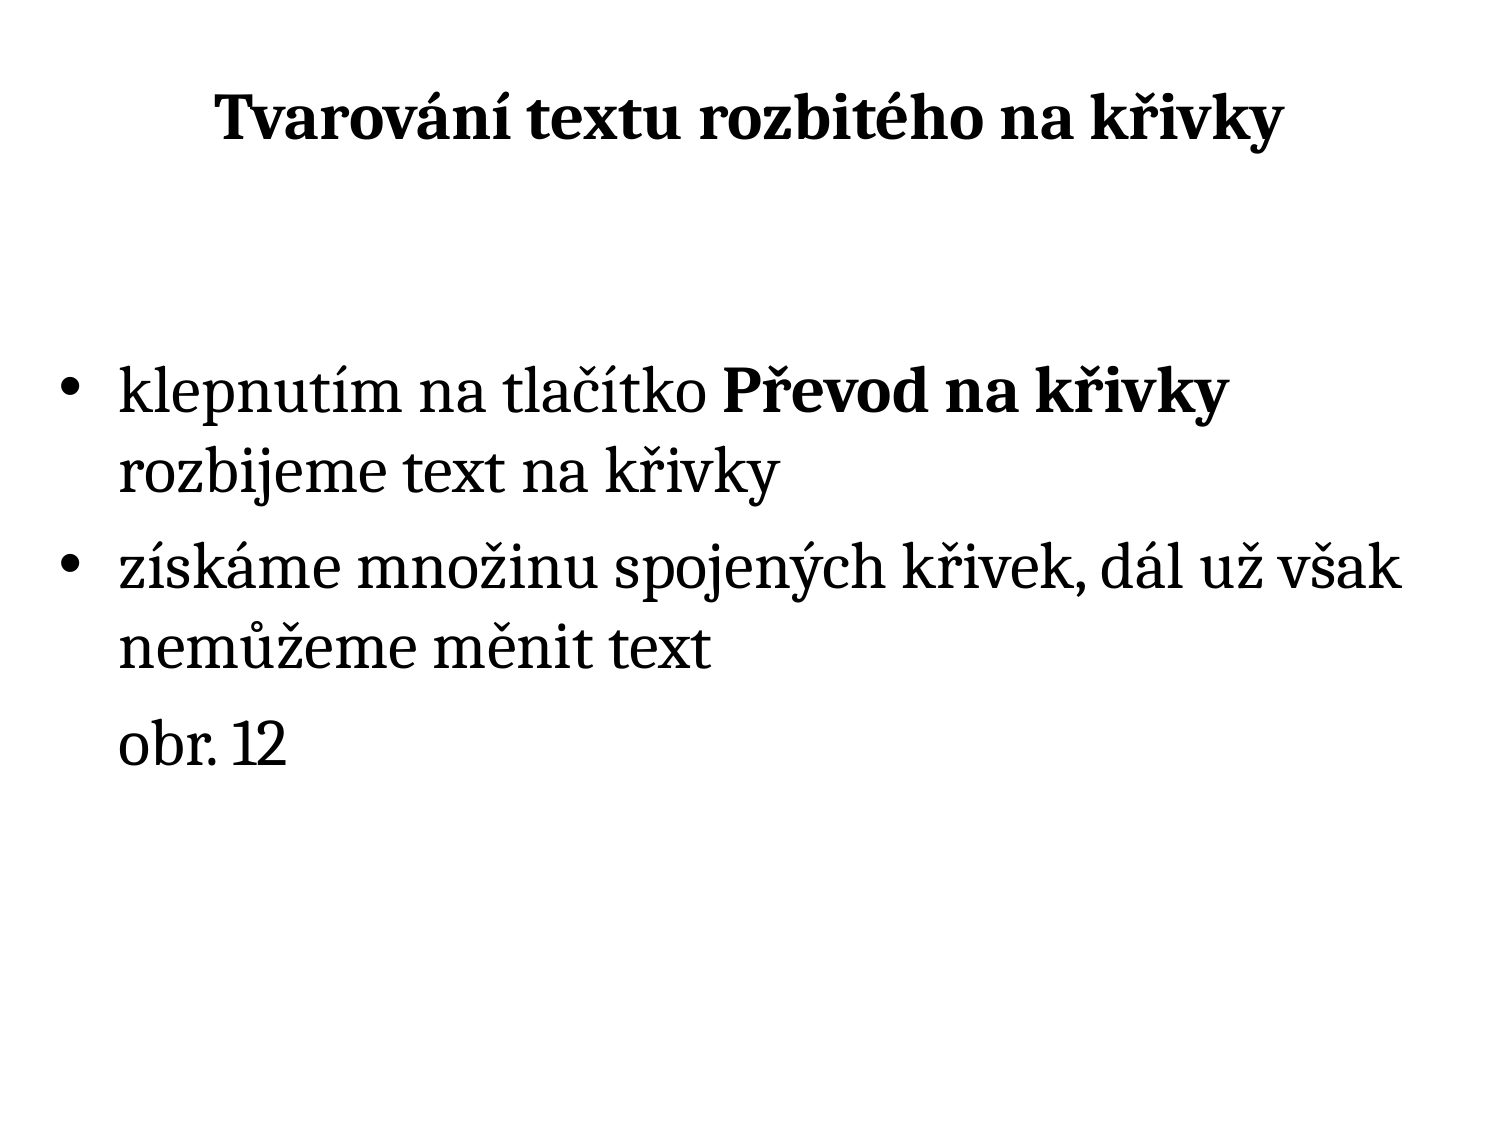

# Tvarování textu rozbitého na křivky
klepnutím na tlačítko Převod na křivky rozbijeme text na křivky
získáme množinu spojených křivek, dál už však nemůžeme měnit text
	obr. 12